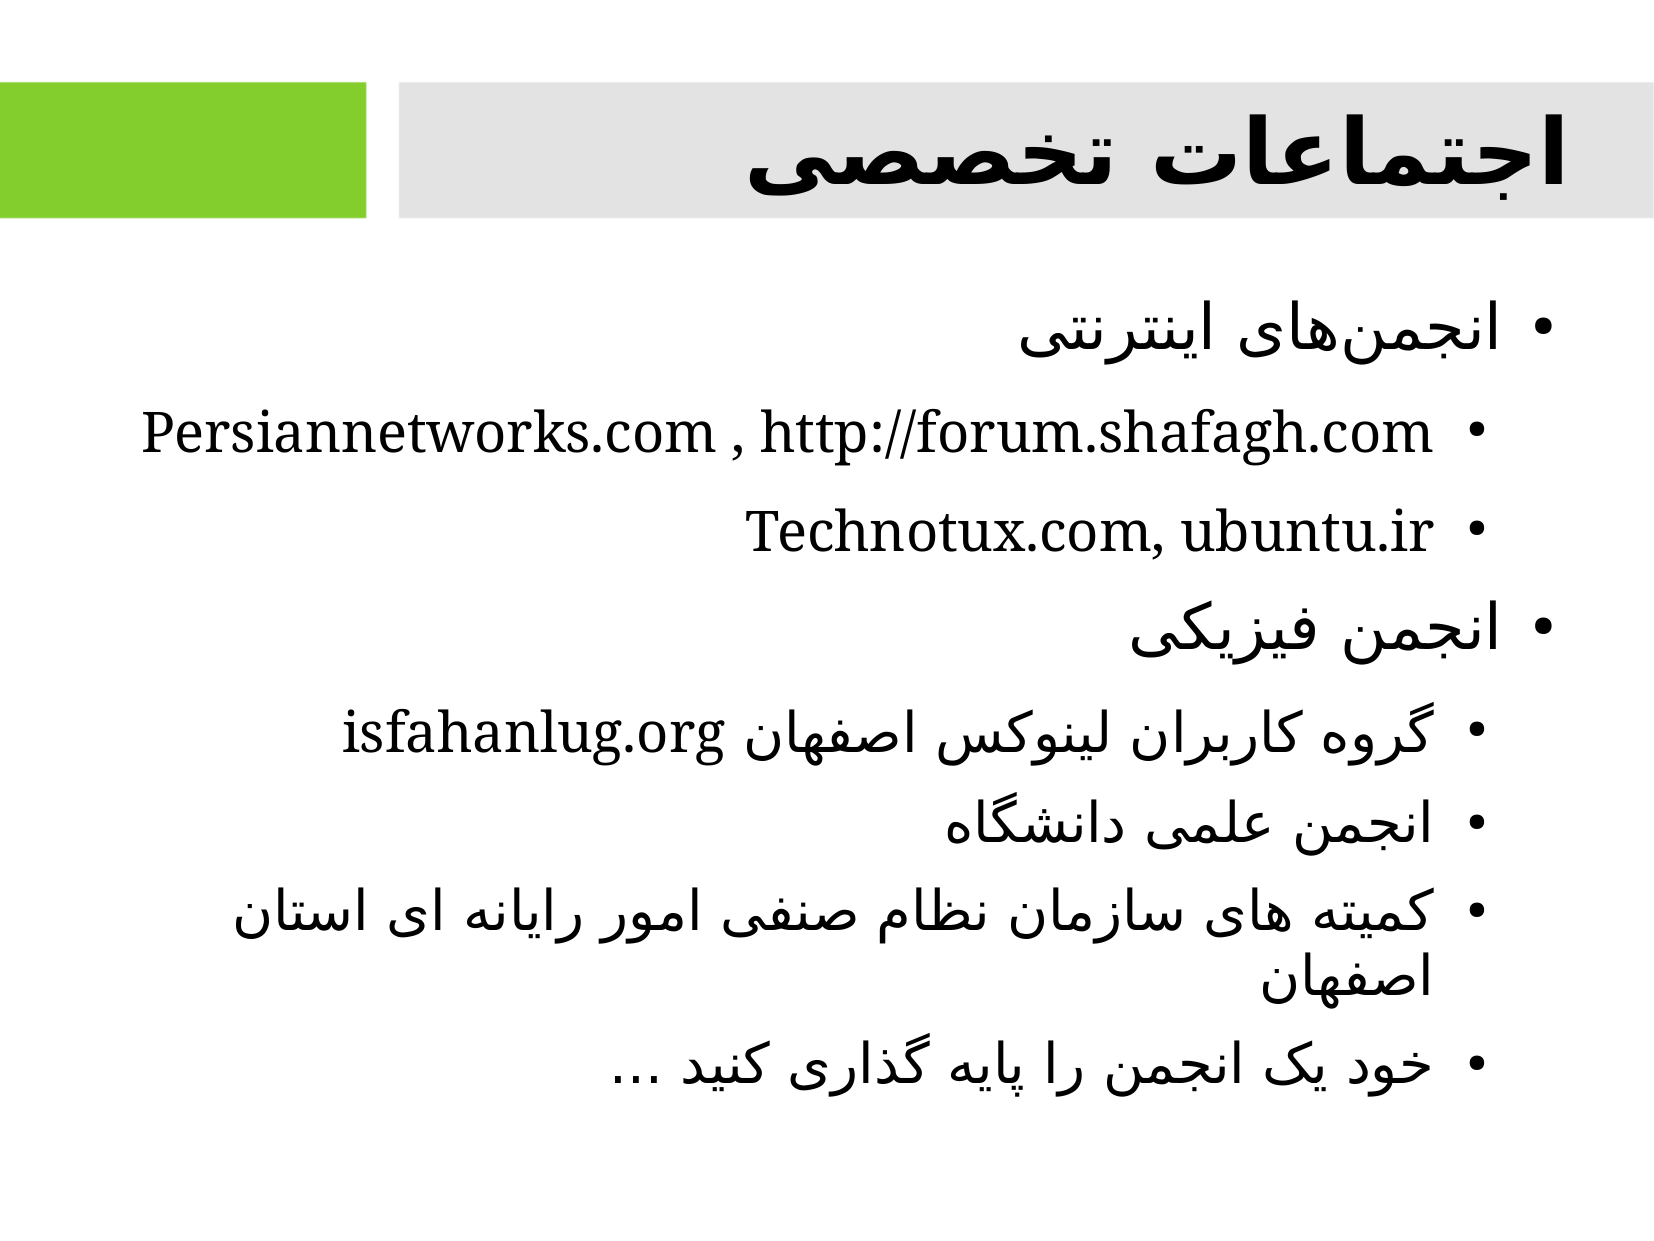

# اجتماعات تخصصی
انجمن‌های اینترنتی
Persiannetworks.com , http://forum.shafagh.com
Technotux.com, ubuntu.ir
انجمن فیزیکی
گروه کاربران لینوکس اصفهان isfahanlug.org
انجمن علمی دانشگاه
کمیته های سازمان نظام صنفی امور رایانه ای استان اصفهان
خود یک انجمن را پایه گذاری کنید ...